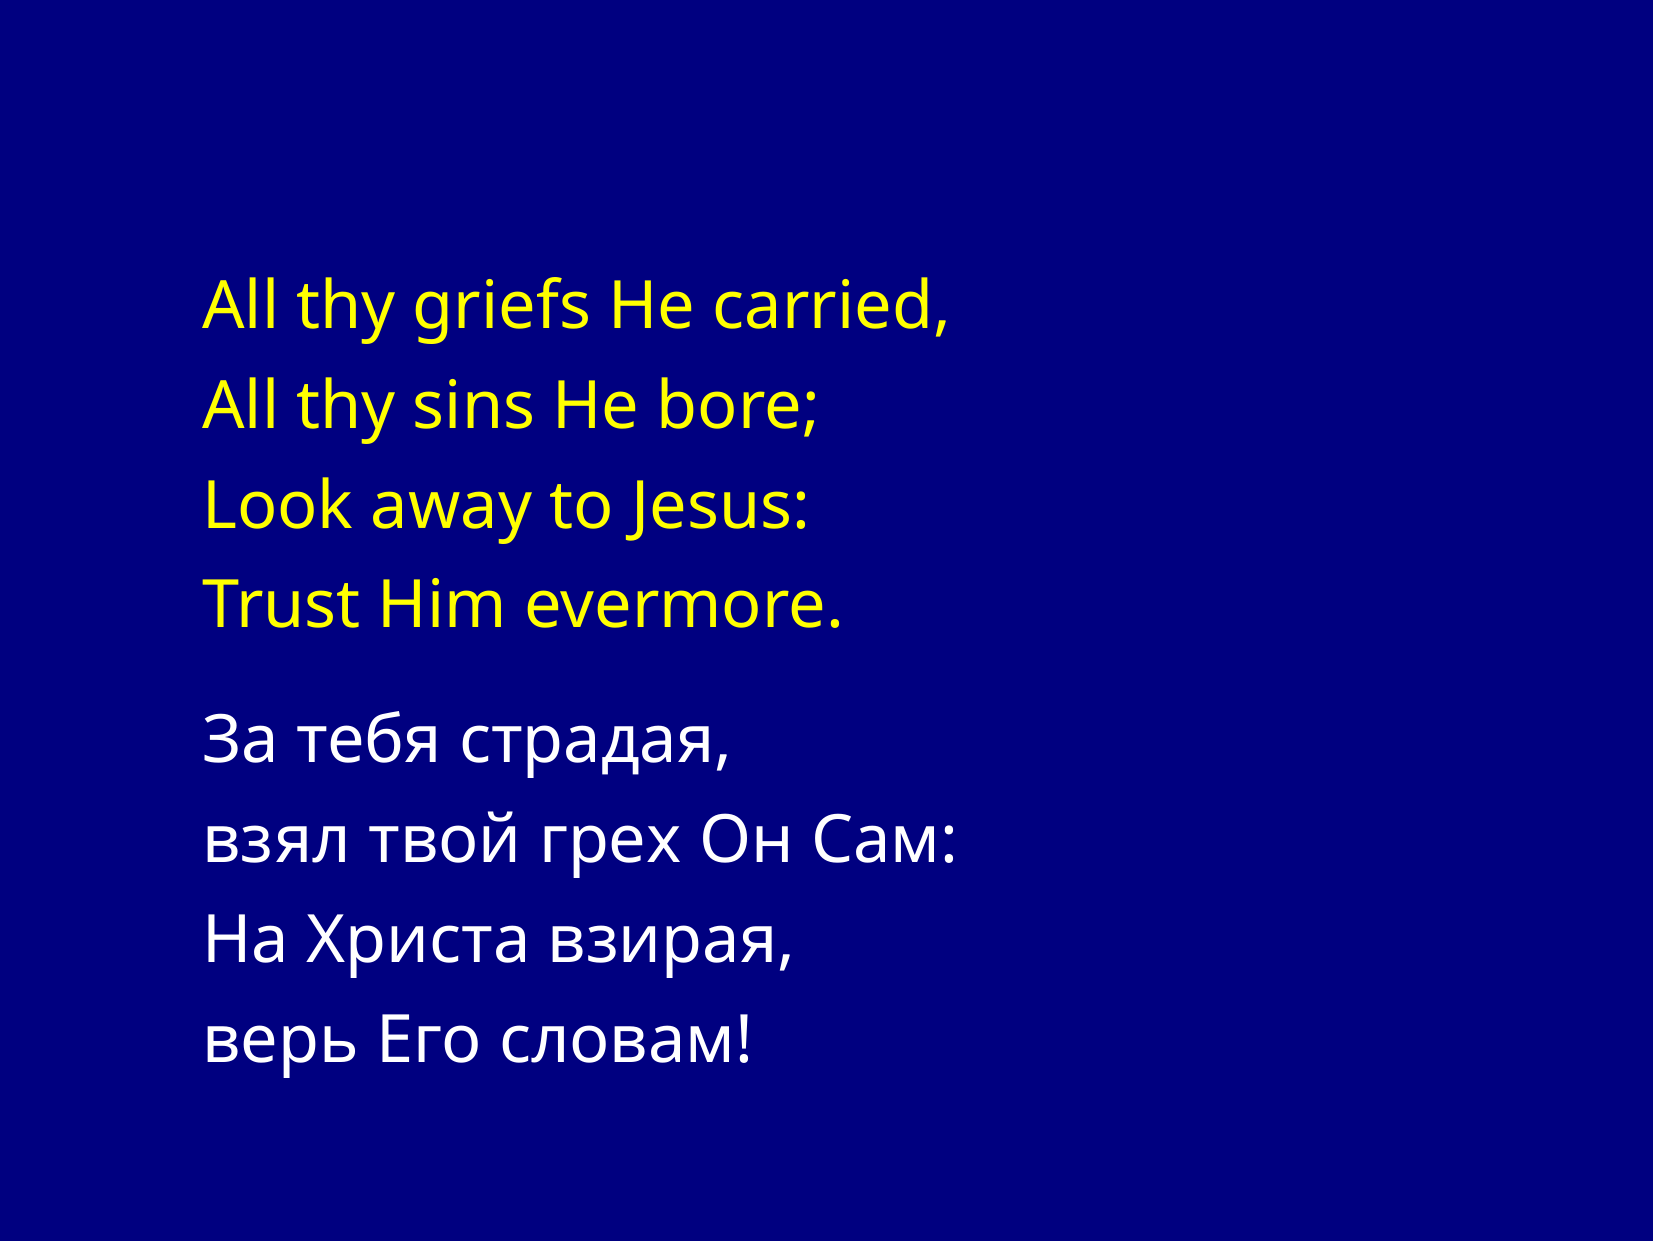

All thy griefs He carried,
	All thy sins He bore;
	Look away to Jesus:
	Trust Him evermore.
	За тебя страдая,
	взял твой грех Он Сам:
	На Христа взирая,
	верь Его словам!